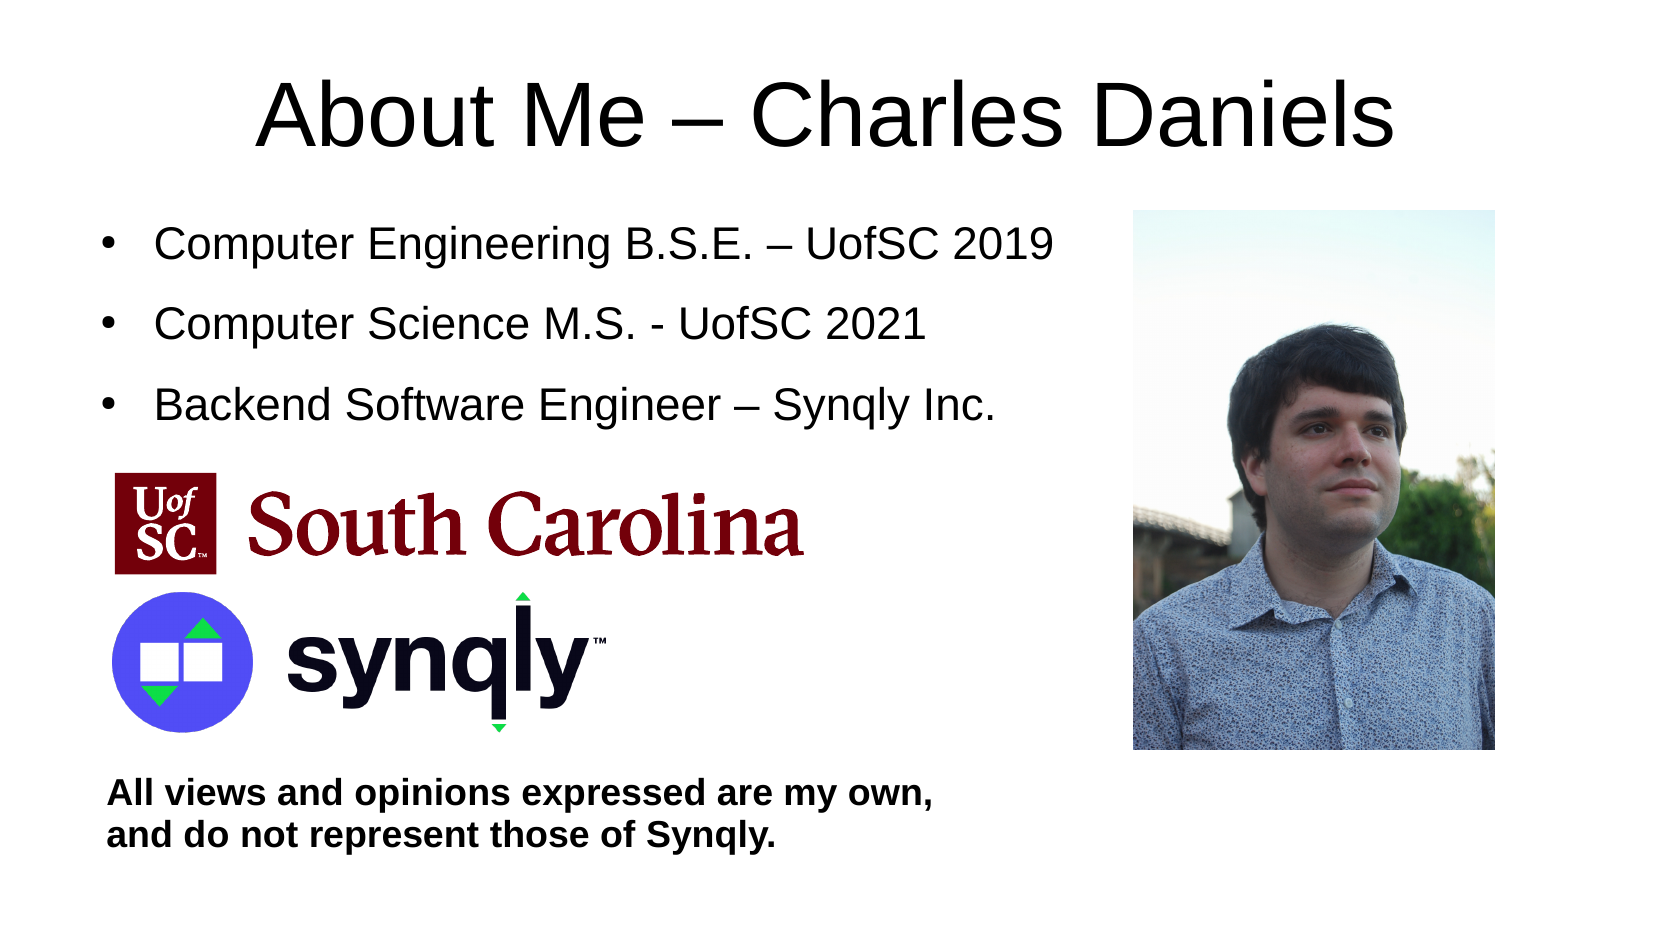

# About Me – Charles Daniels
Computer Engineering B.S.E. – UofSC 2019
Computer Science M.S. - UofSC 2021
Backend Software Engineer – Synqly Inc.
All views and opinions expressed are my own, and do not represent those of Synqly.